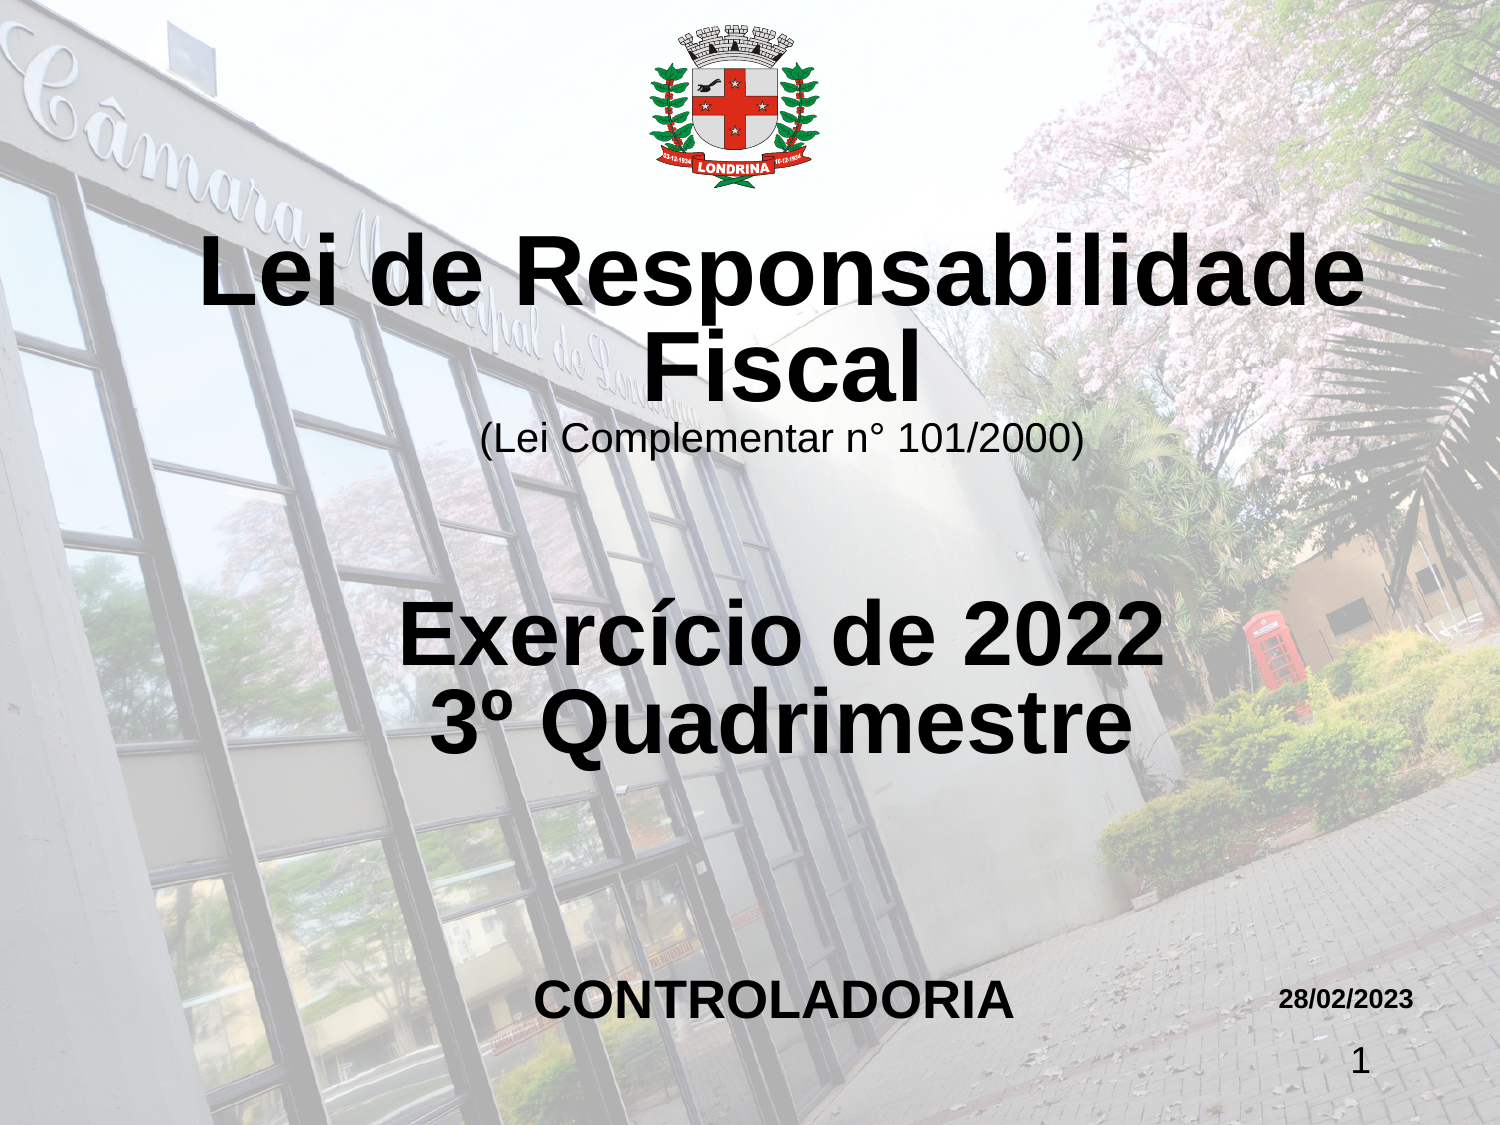

Lei de Responsabilidade Fiscal
(Lei Complementar n° 101/2000)
Exercício de 2022
3º Quadrimestre
CONTROLADORIA
28/02/2023